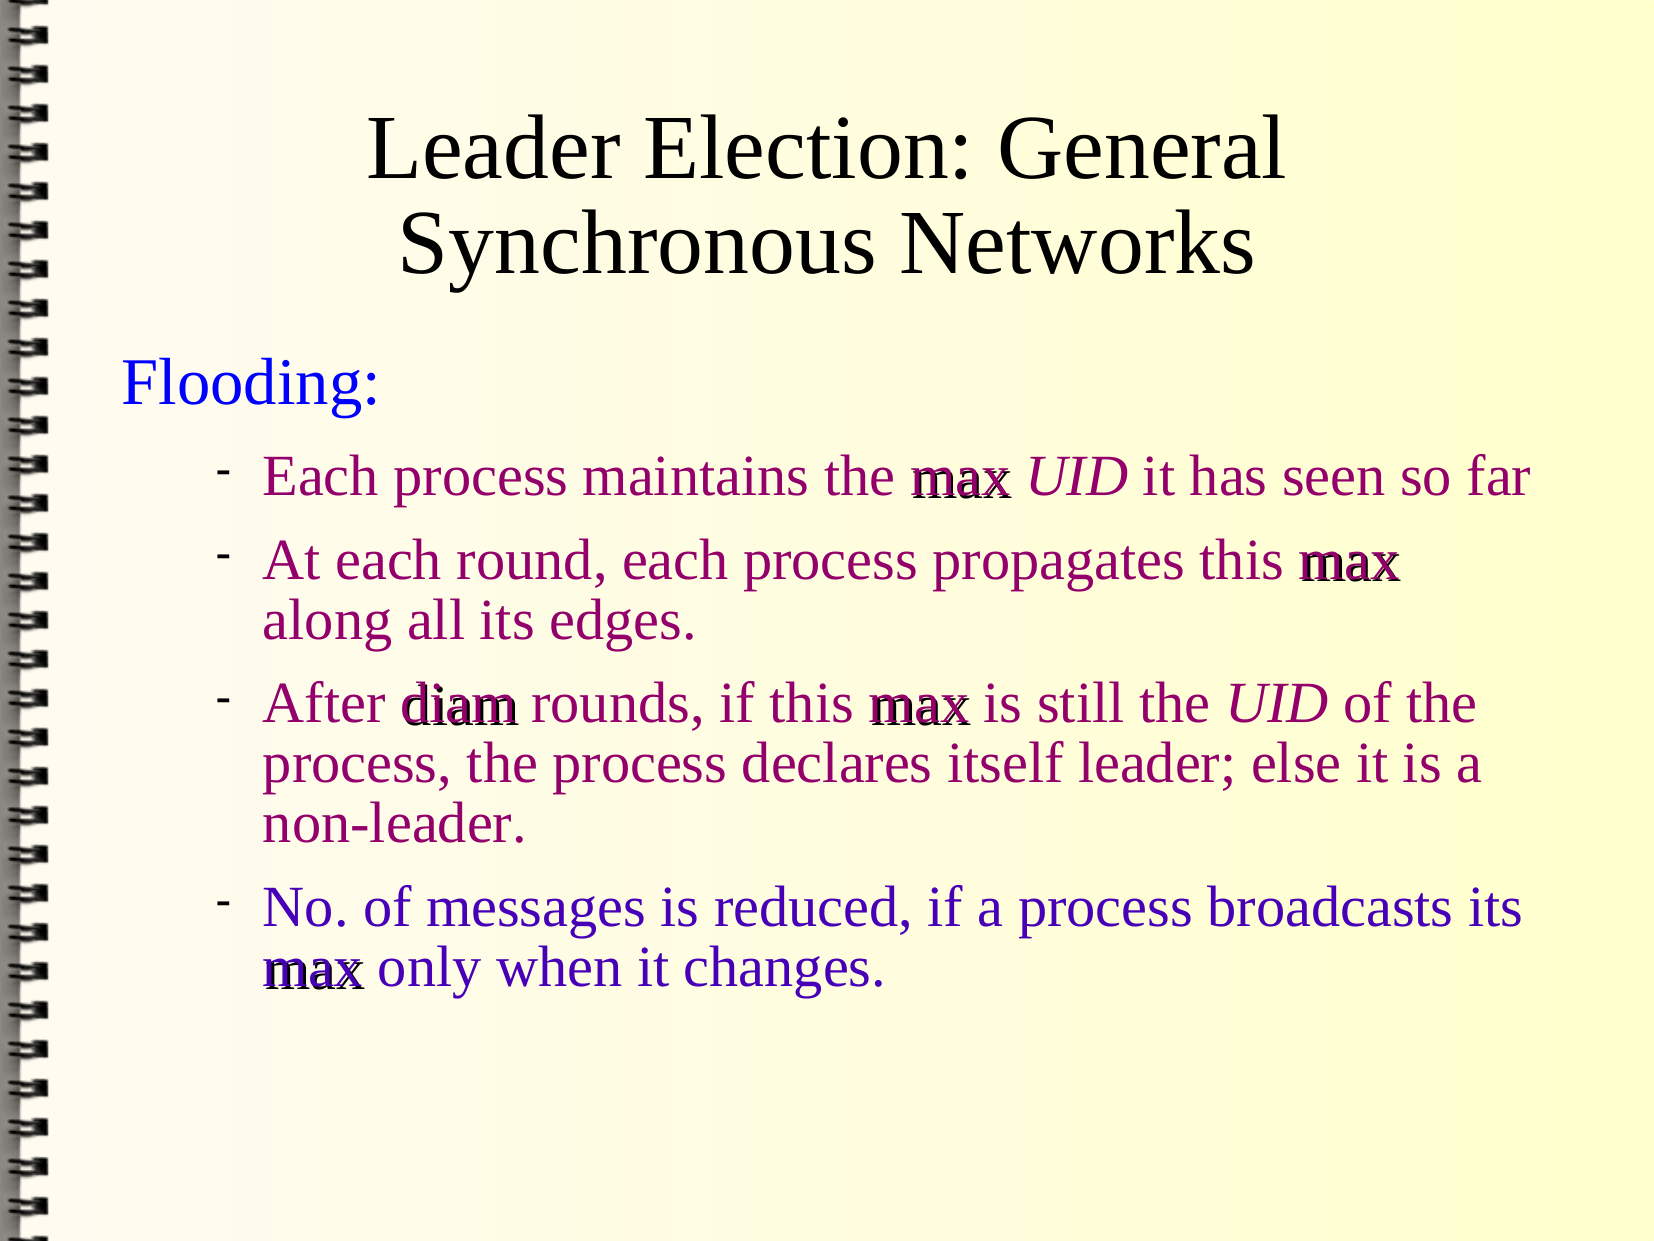

# Leader Election: General Synchronous Networks
Flooding:
Each process maintains the max UID it has seen so far
At each round, each process propagates this max along all its edges.
After diam rounds, if this max is still the UID of the process, the process declares itself leader; else it is a non-leader.
No. of messages is reduced, if a process broadcasts its max only when it changes.